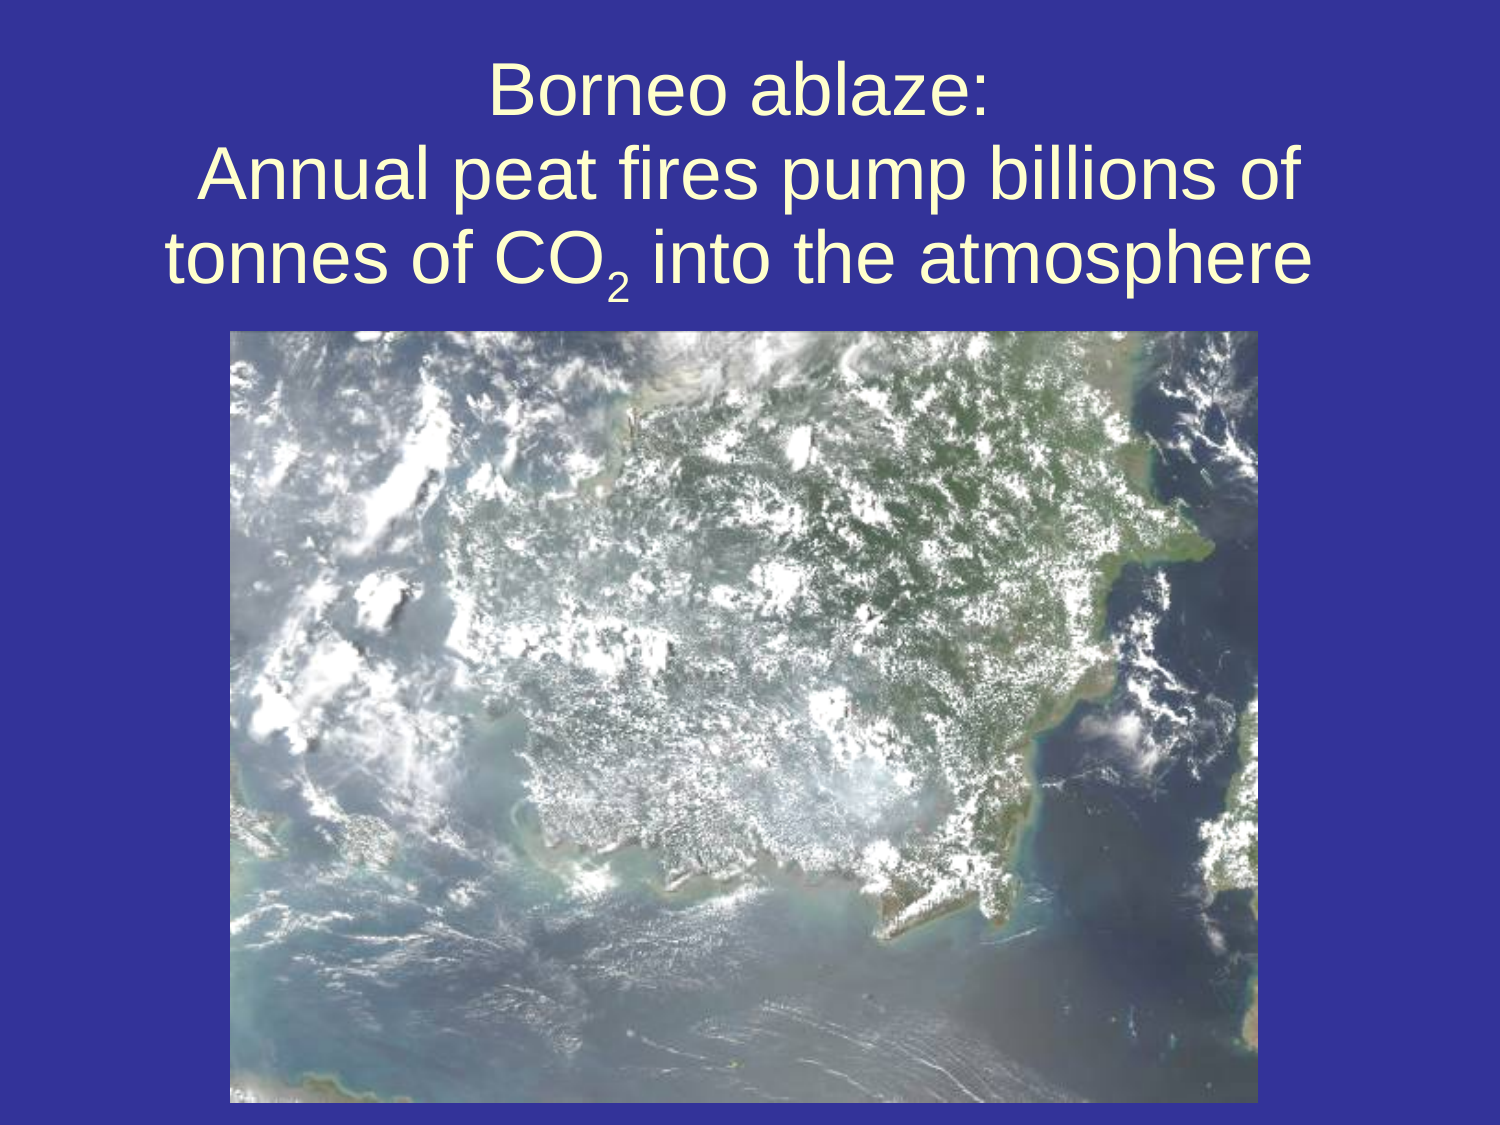

# Borneo ablaze: Annual peat fires pump billions of tonnes of CO2 into the atmosphere